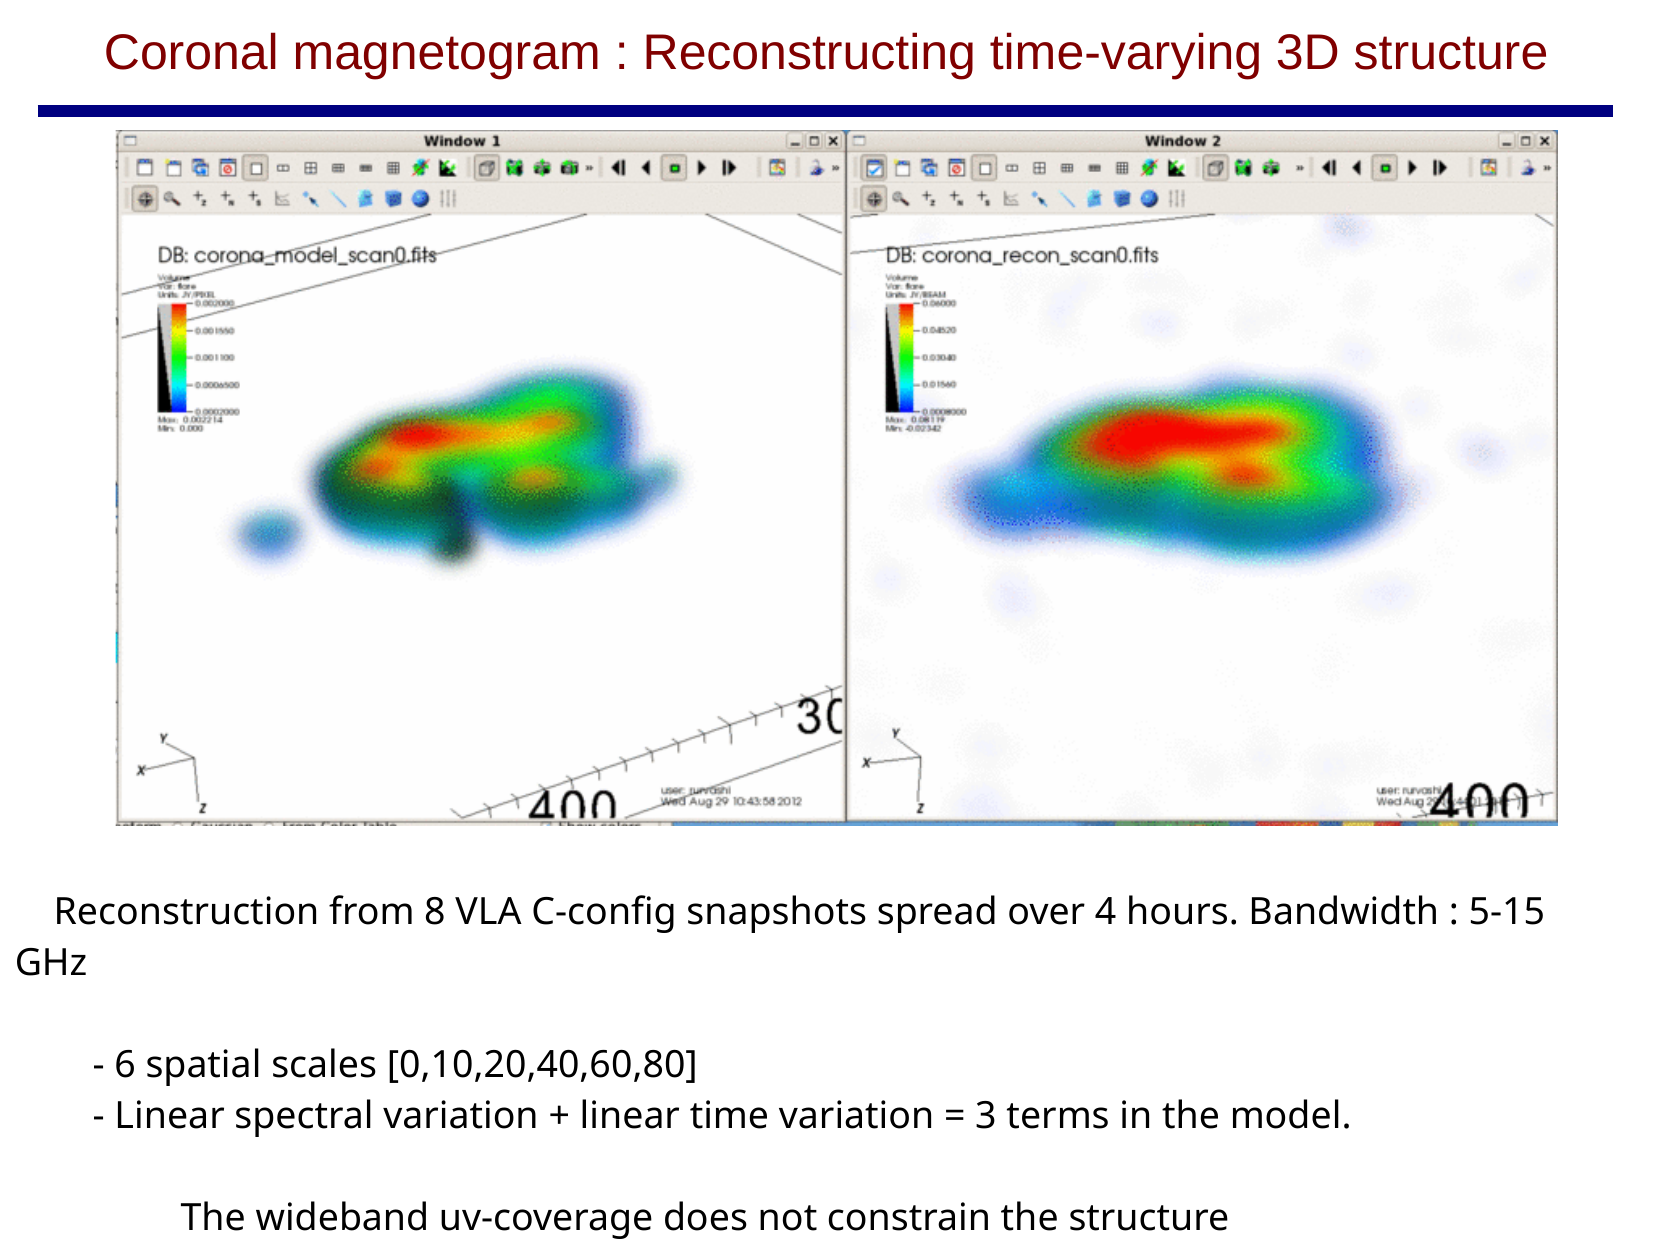

# Coronal magnetogram : Reconstructing time-varying 3D structure
 Reconstruction from 8 VLA C-config snapshots spread over 4 hours. Bandwidth : 5-15 GHz
 - 6 spatial scales [0,10,20,40,60,80]
 - Linear spectral variation + linear time variation = 3 terms in the model.
 The wideband uv-coverage does not constrain the structure
 at the largest spatial scales well-enough. Ok for small scales.
16